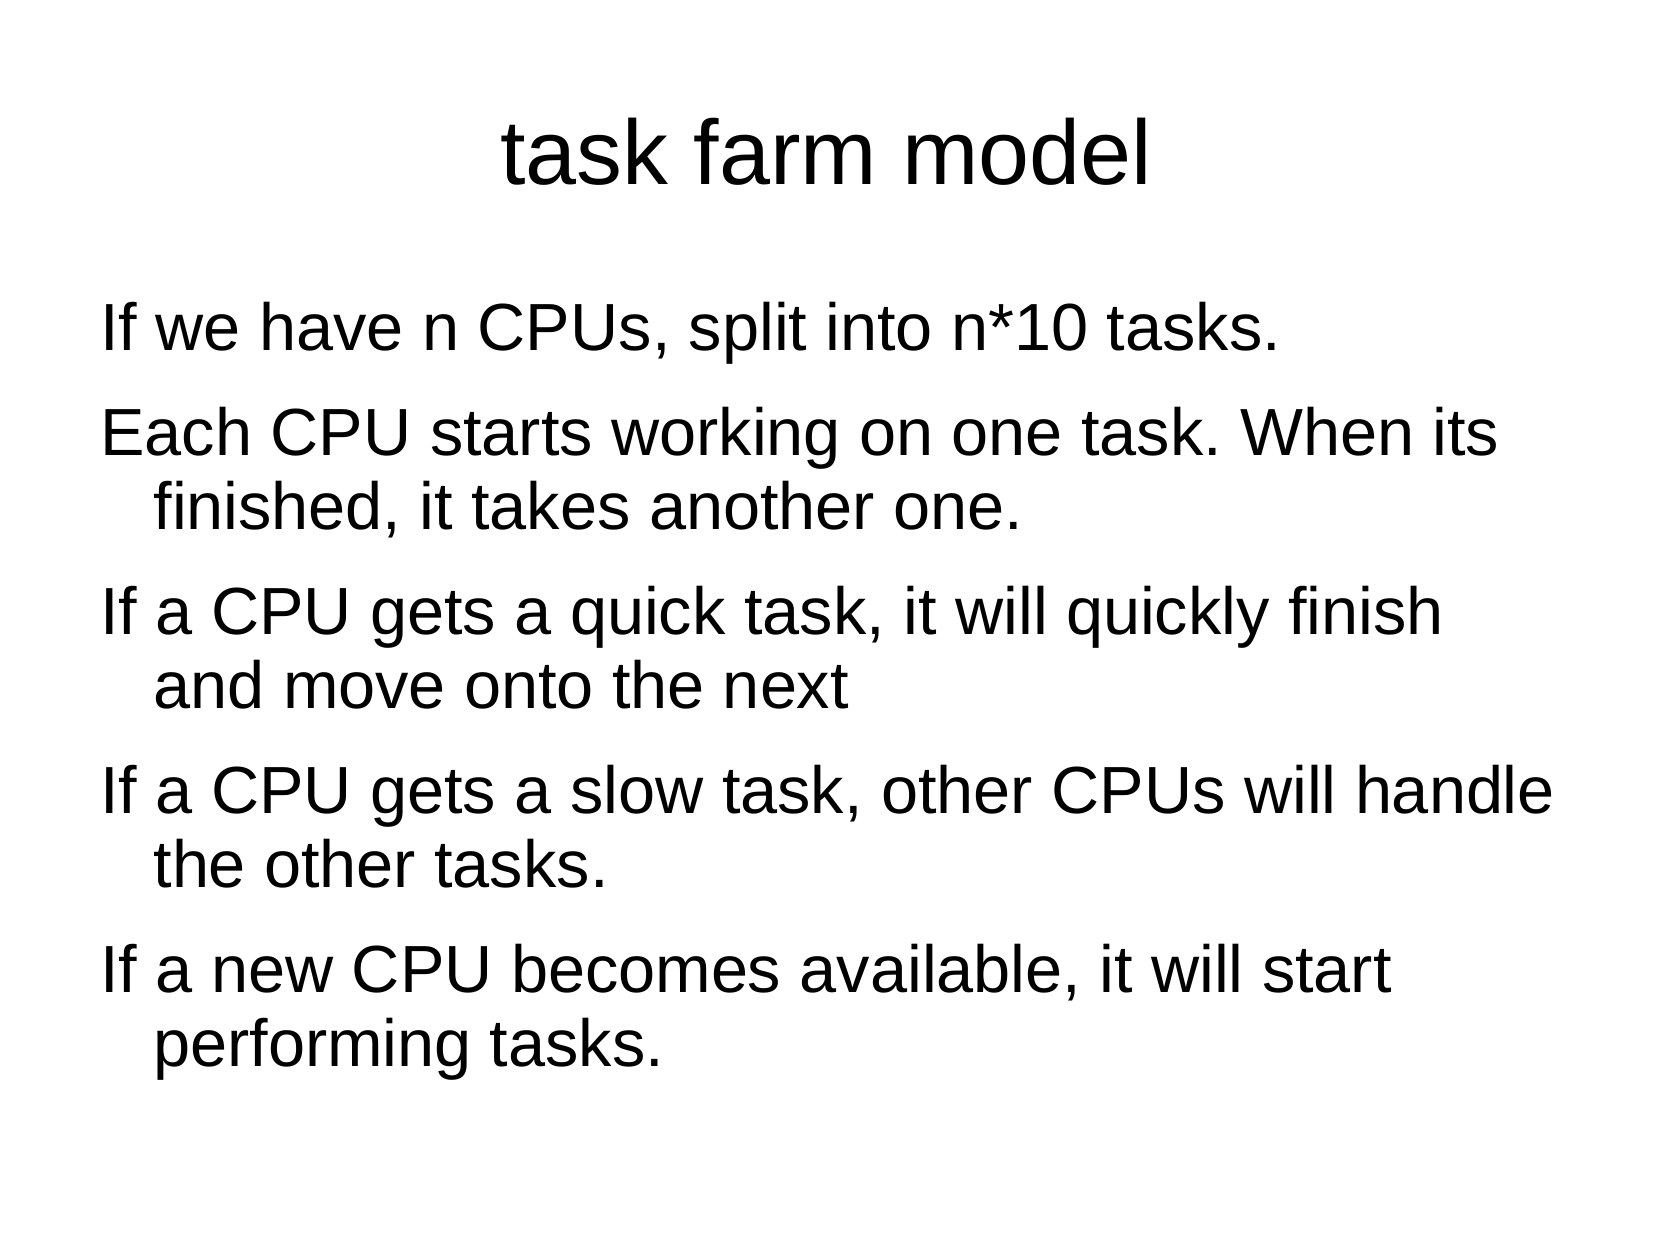

# task farm model
If we have n CPUs, split into n*10 tasks.
Each CPU starts working on one task. When its finished, it takes another one.
If a CPU gets a quick task, it will quickly finish and move onto the next
If a CPU gets a slow task, other CPUs will handle the other tasks.
If a new CPU becomes available, it will start performing tasks.